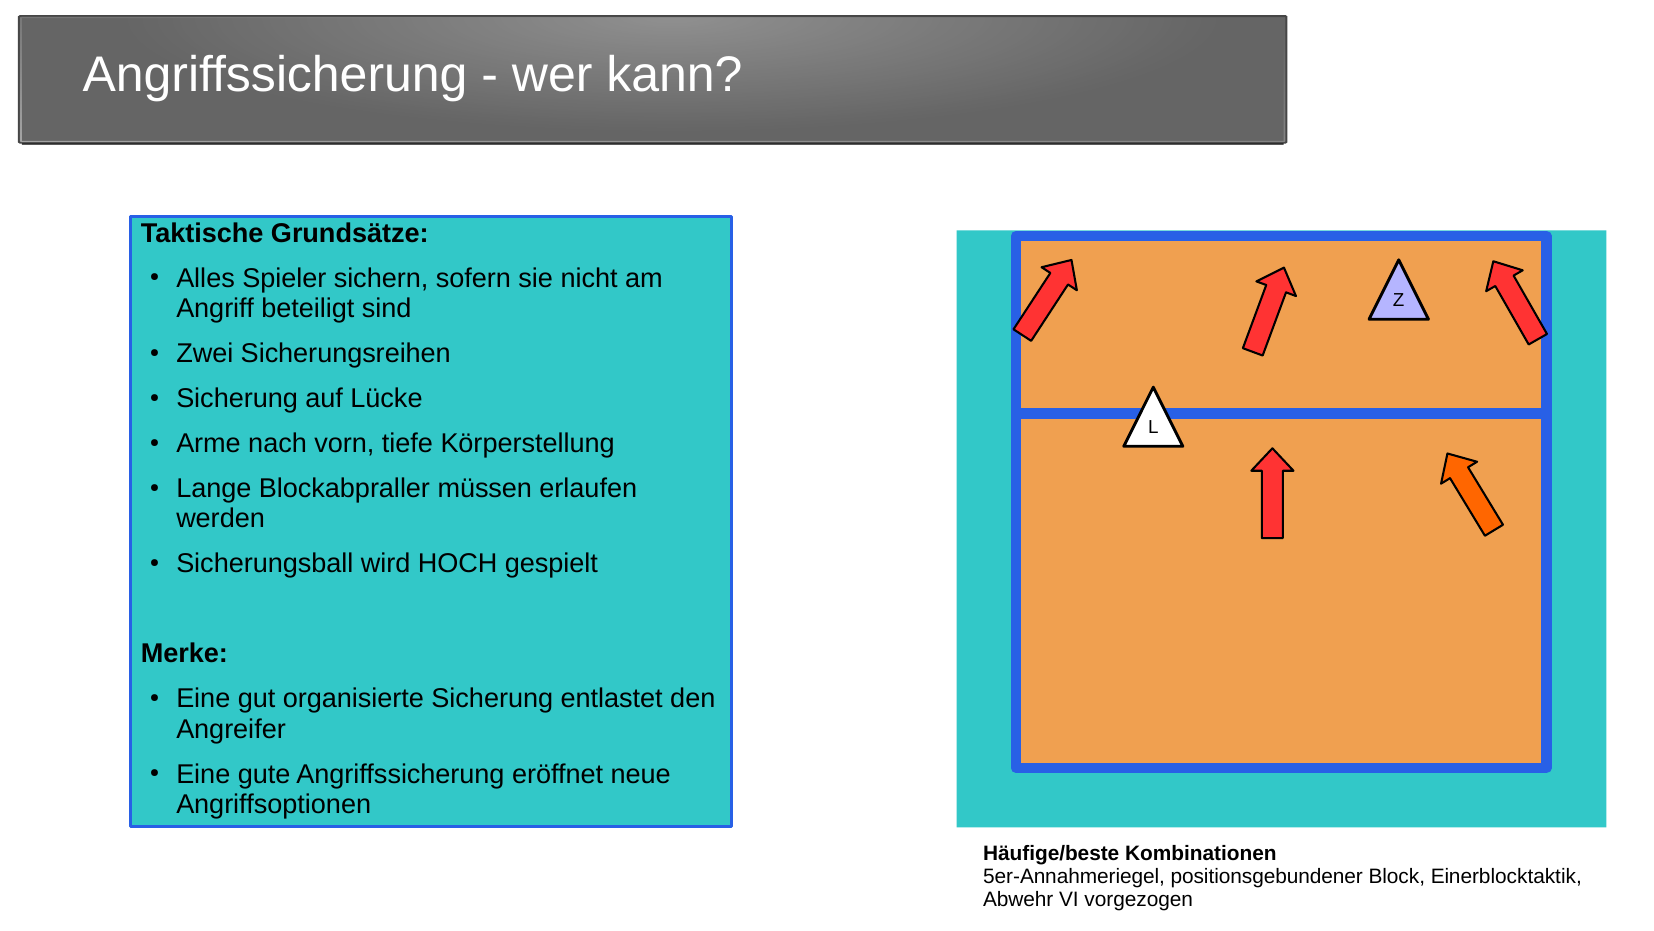

# Angriffssicherung - wer kann?
Taktische Grundsätze:
Alles Spieler sichern, sofern sie nicht am Angriff beteiligt sind
Zwei Sicherungsreihen
Sicherung auf Lücke
Arme nach vorn, tiefe Körperstellung
Lange Blockabpraller müssen erlaufen werden
Sicherungsball wird HOCH gespielt
Merke:
Eine gut organisierte Sicherung entlastet den Angreifer
Eine gute Angriffssicherung eröffnet neue Angriffsoptionen
Z
L
Häufige/beste Kombinationen
5er-Annahmeriegel, positionsgebundener Block, Einerblocktaktik, Abwehr VI vorgezogen
I
I
I
I
I
I
II
II
II
III
III
III
IV
IV
IV
V
V
V
VI
VI
VI